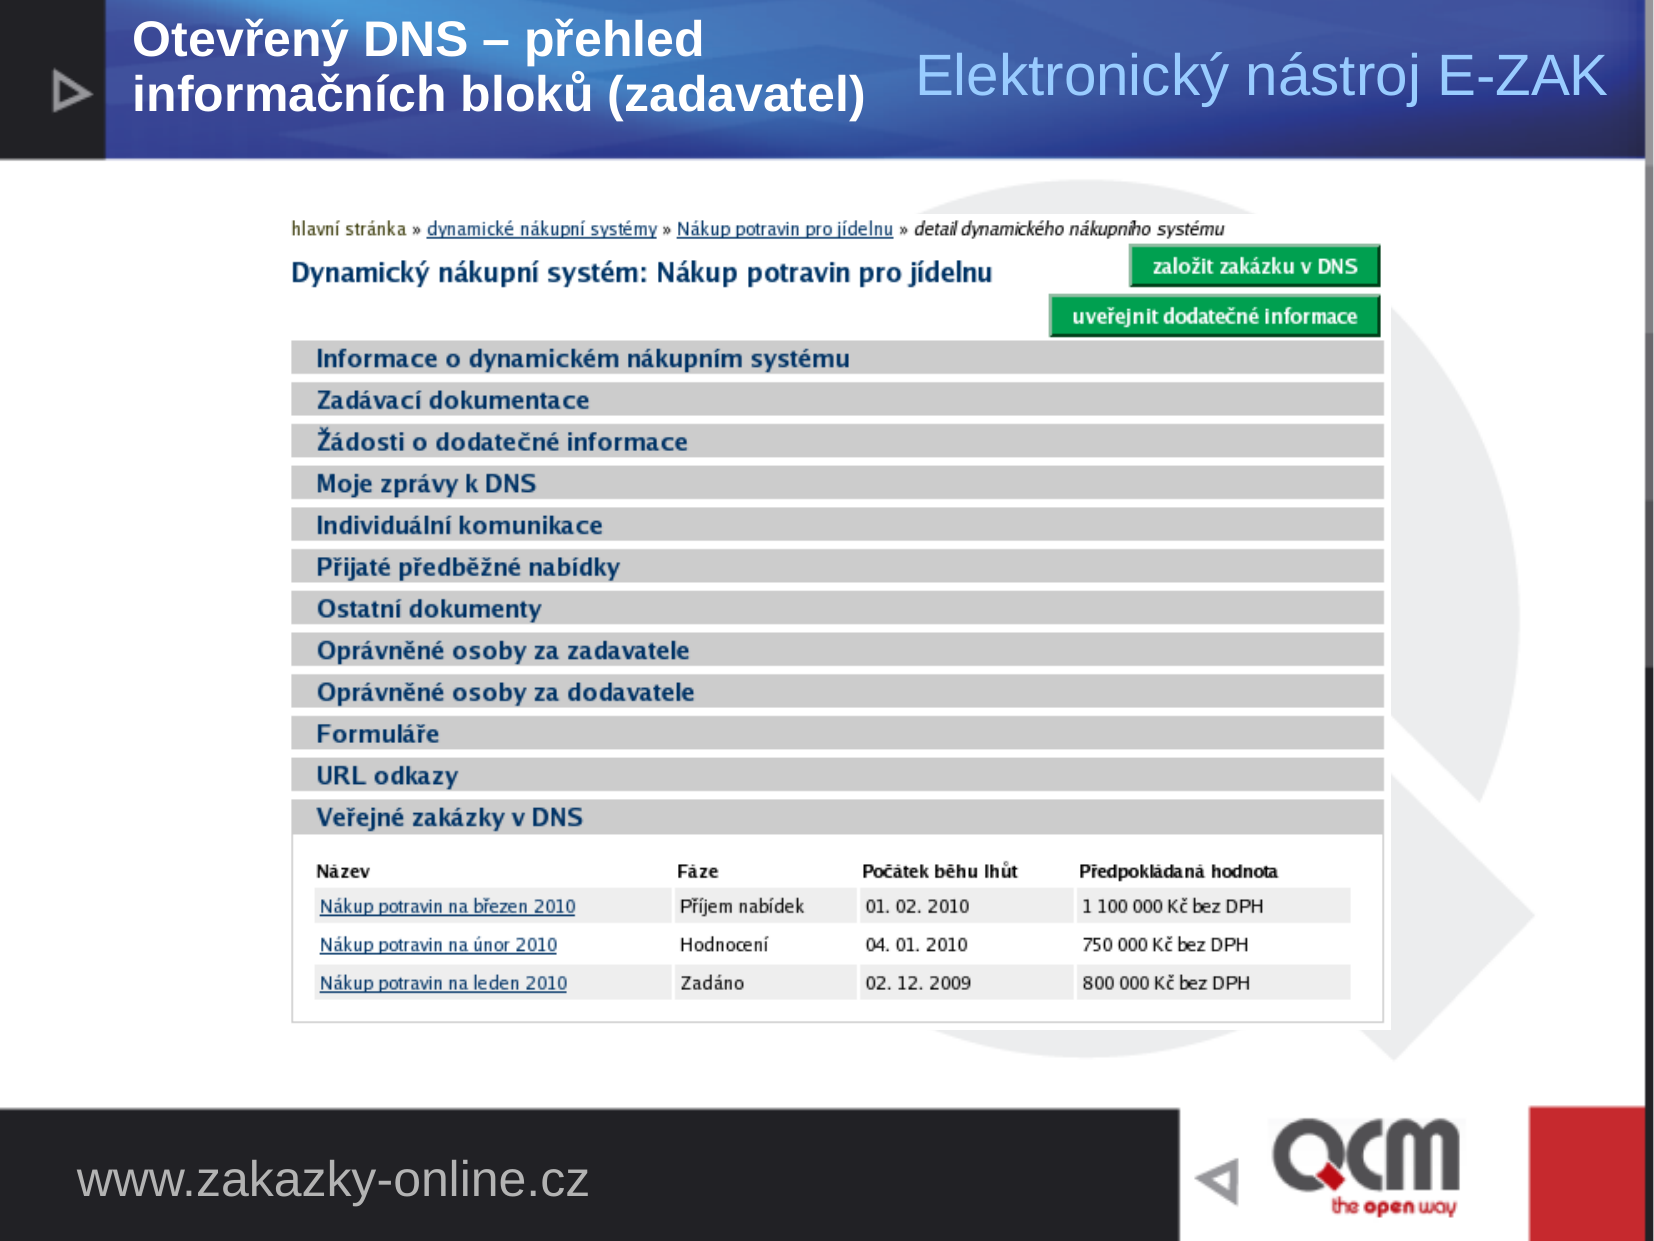

Otevřený DNS – přehled informačních bloků (zadavatel)